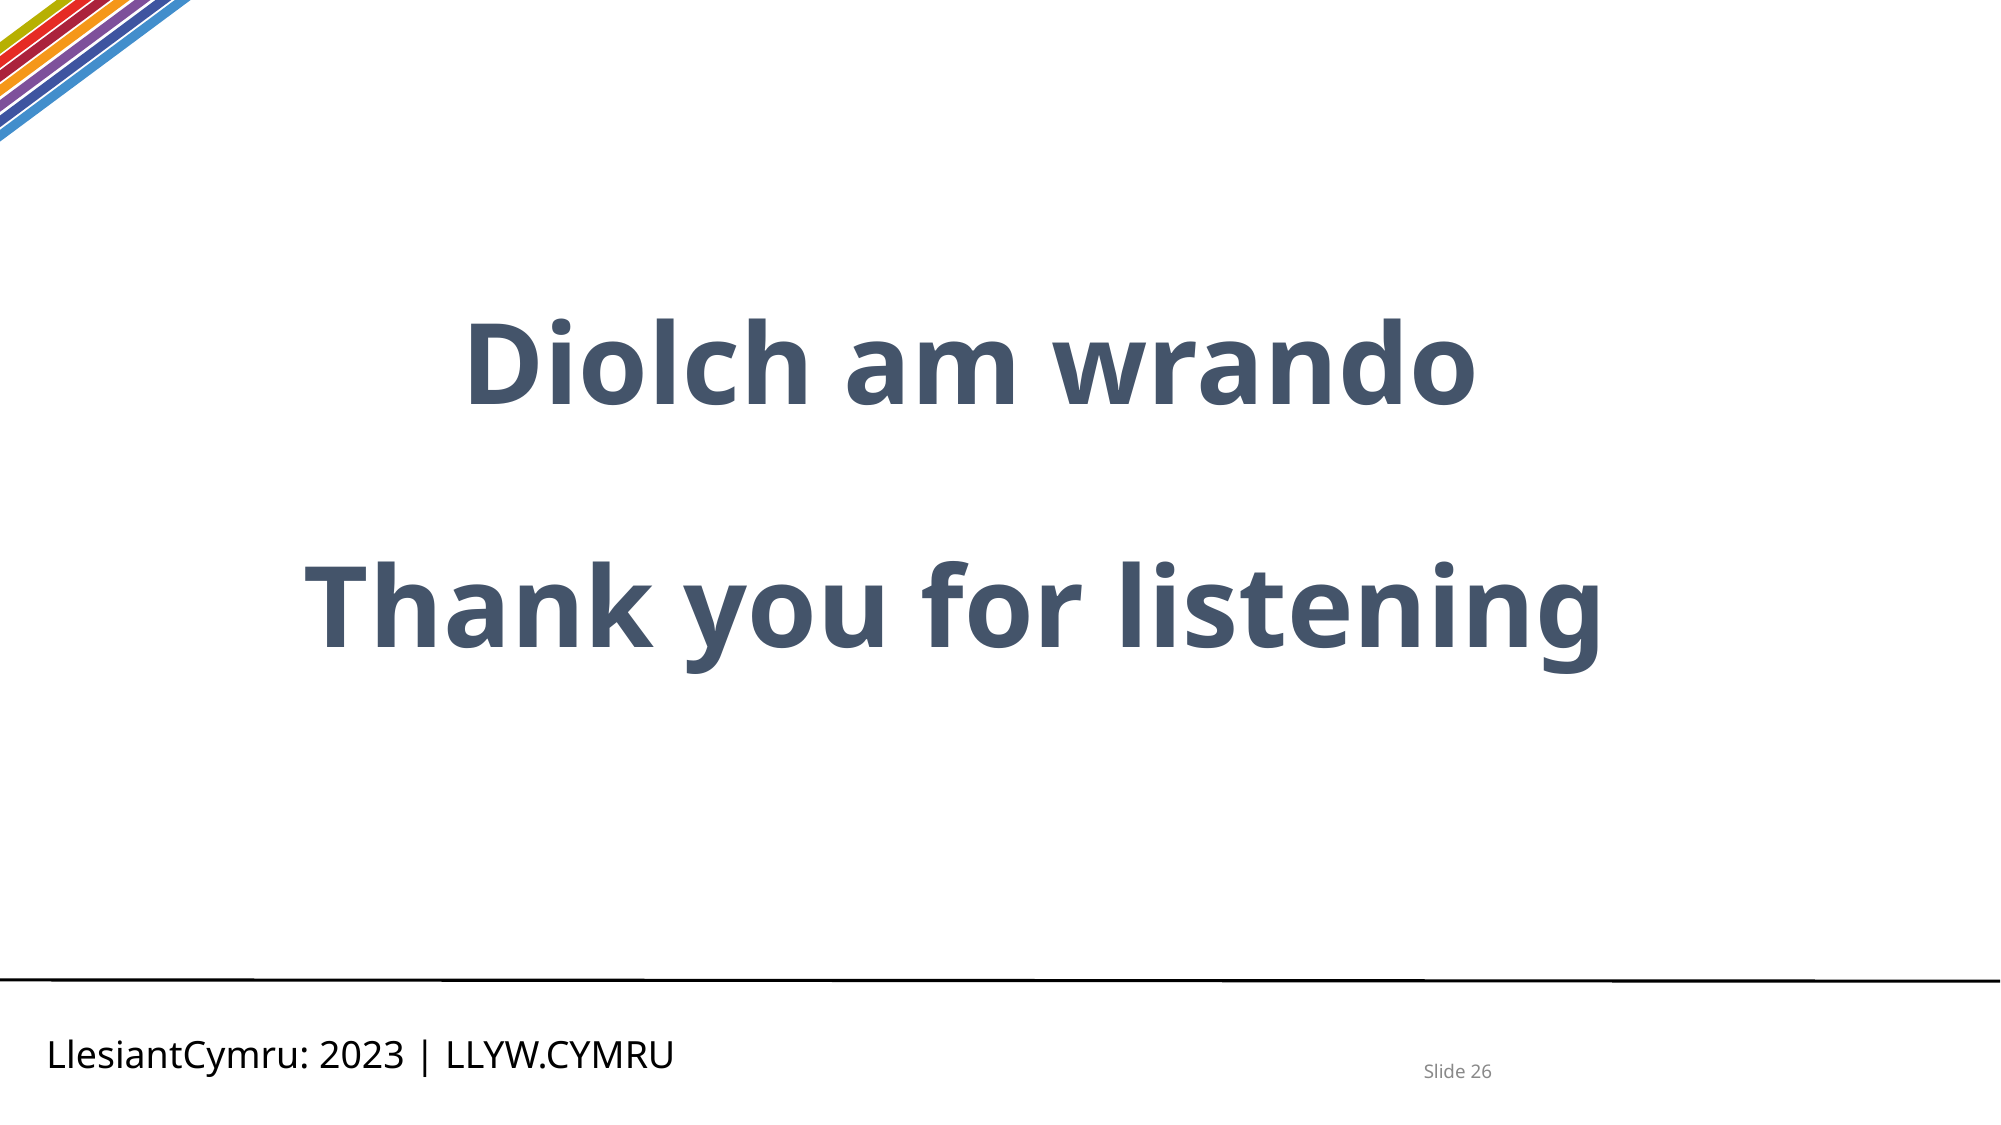

two proposals on digital inclusion and sustainable travel.
Diolch am wrando
Thank you for listening
LlesiantCymru: 2023 | LLYW.CYMRU